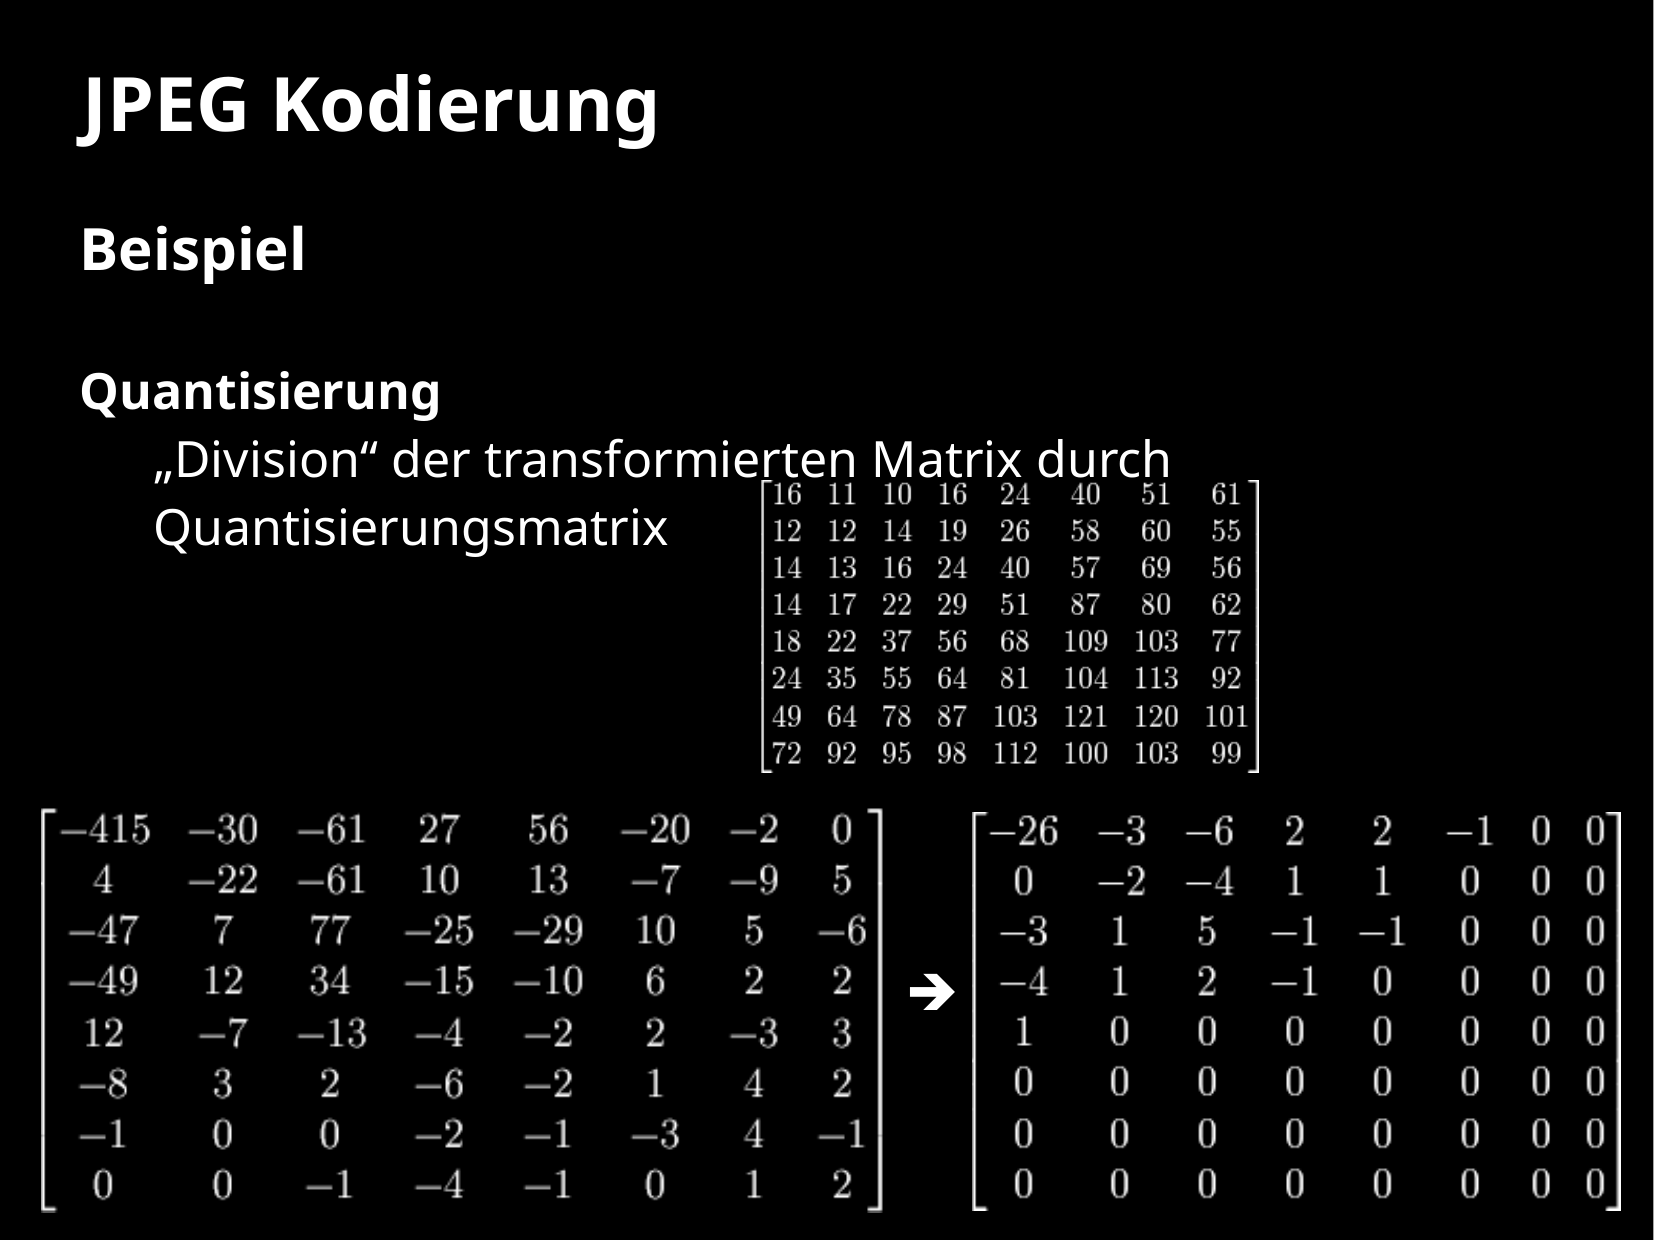

# JPEG Kodierung
Beispiel
Quantisierung
	„Division“ der transformierten Matrix durch
	Quantisierungsmatrix
